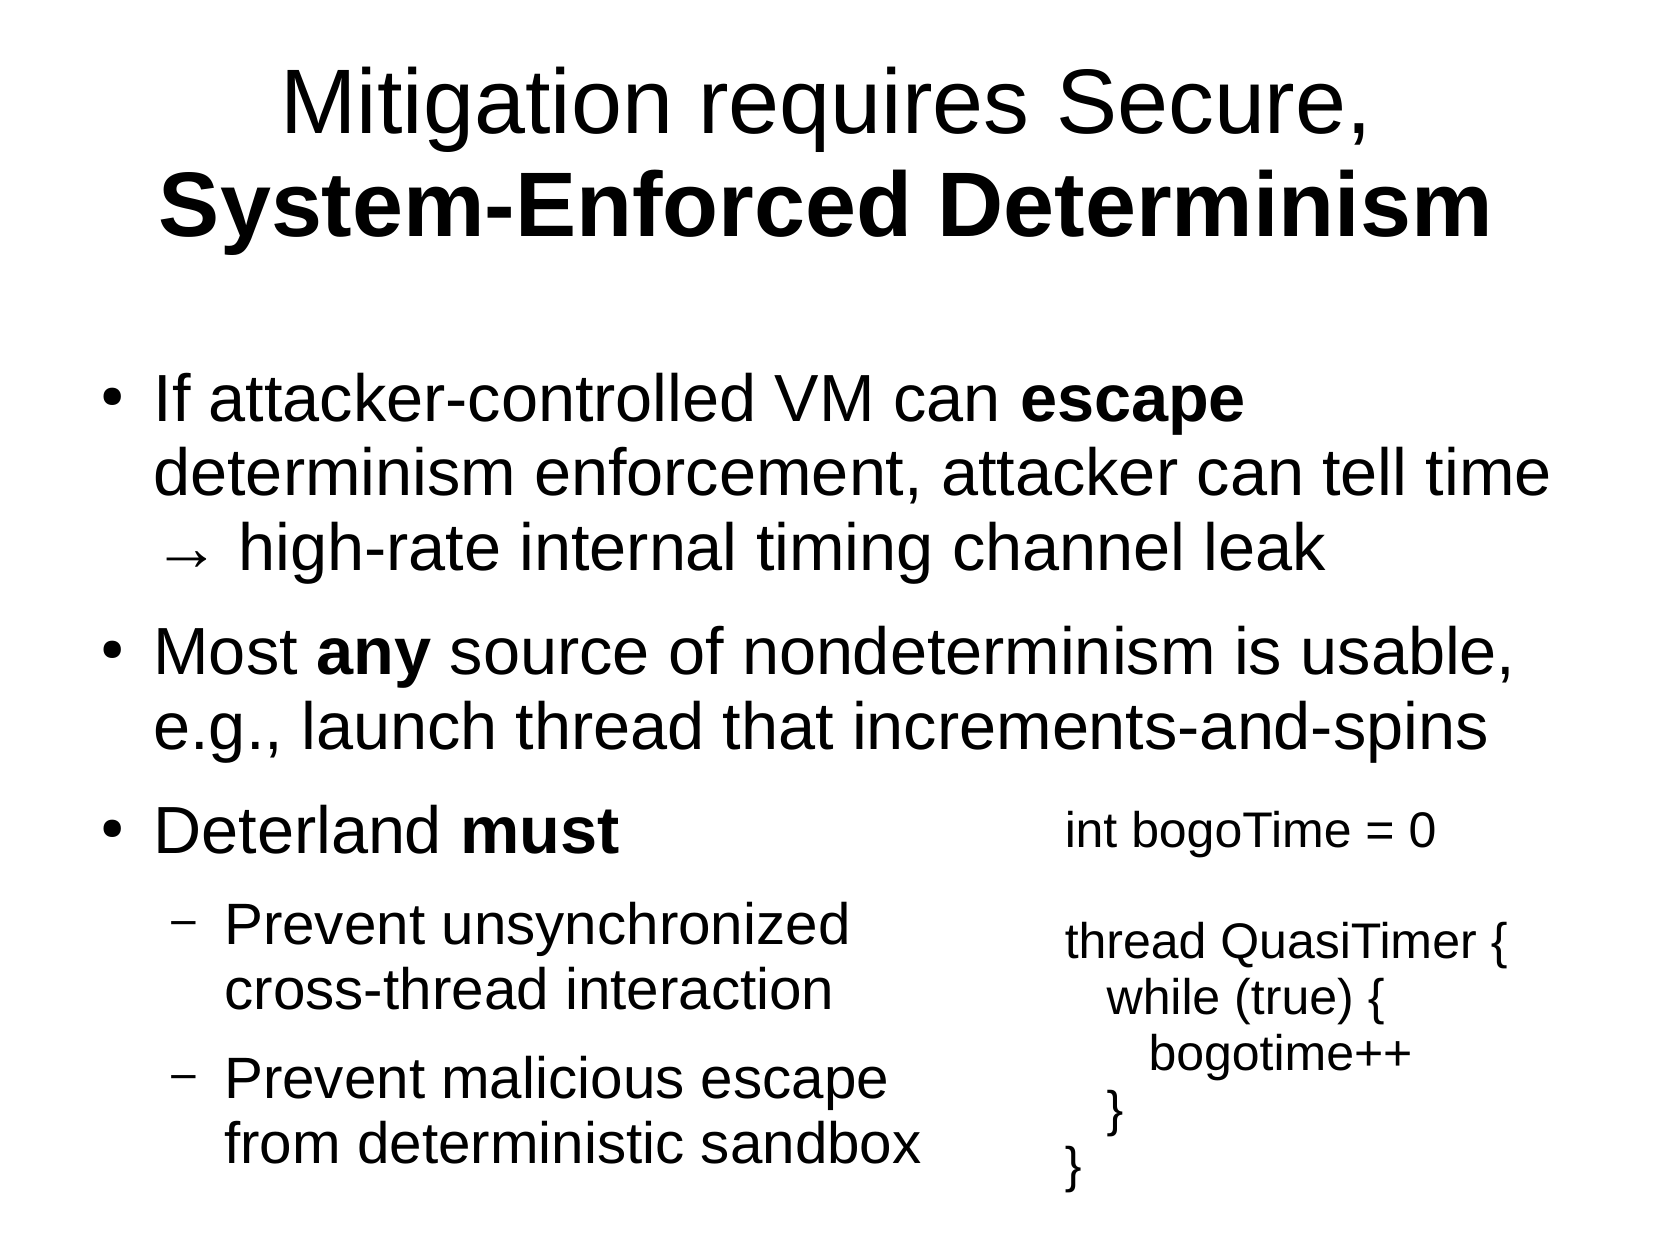

# Mitigation requires Secure, System-Enforced Determinism
If attacker-controlled VM can escape
determinism enforcement, attacker can tell time → high-rate internal timing channel leak
Most any source of nondeterminism is usable,
e.g., launch thread that increments-and-spins
Deterland must
Prevent unsynchronized
cross-thread interaction
Prevent malicious escape
from deterministic sandbox
int bogoTime = 0
thread QuasiTimer {
 while (true) {
 bogotime++
 }
}